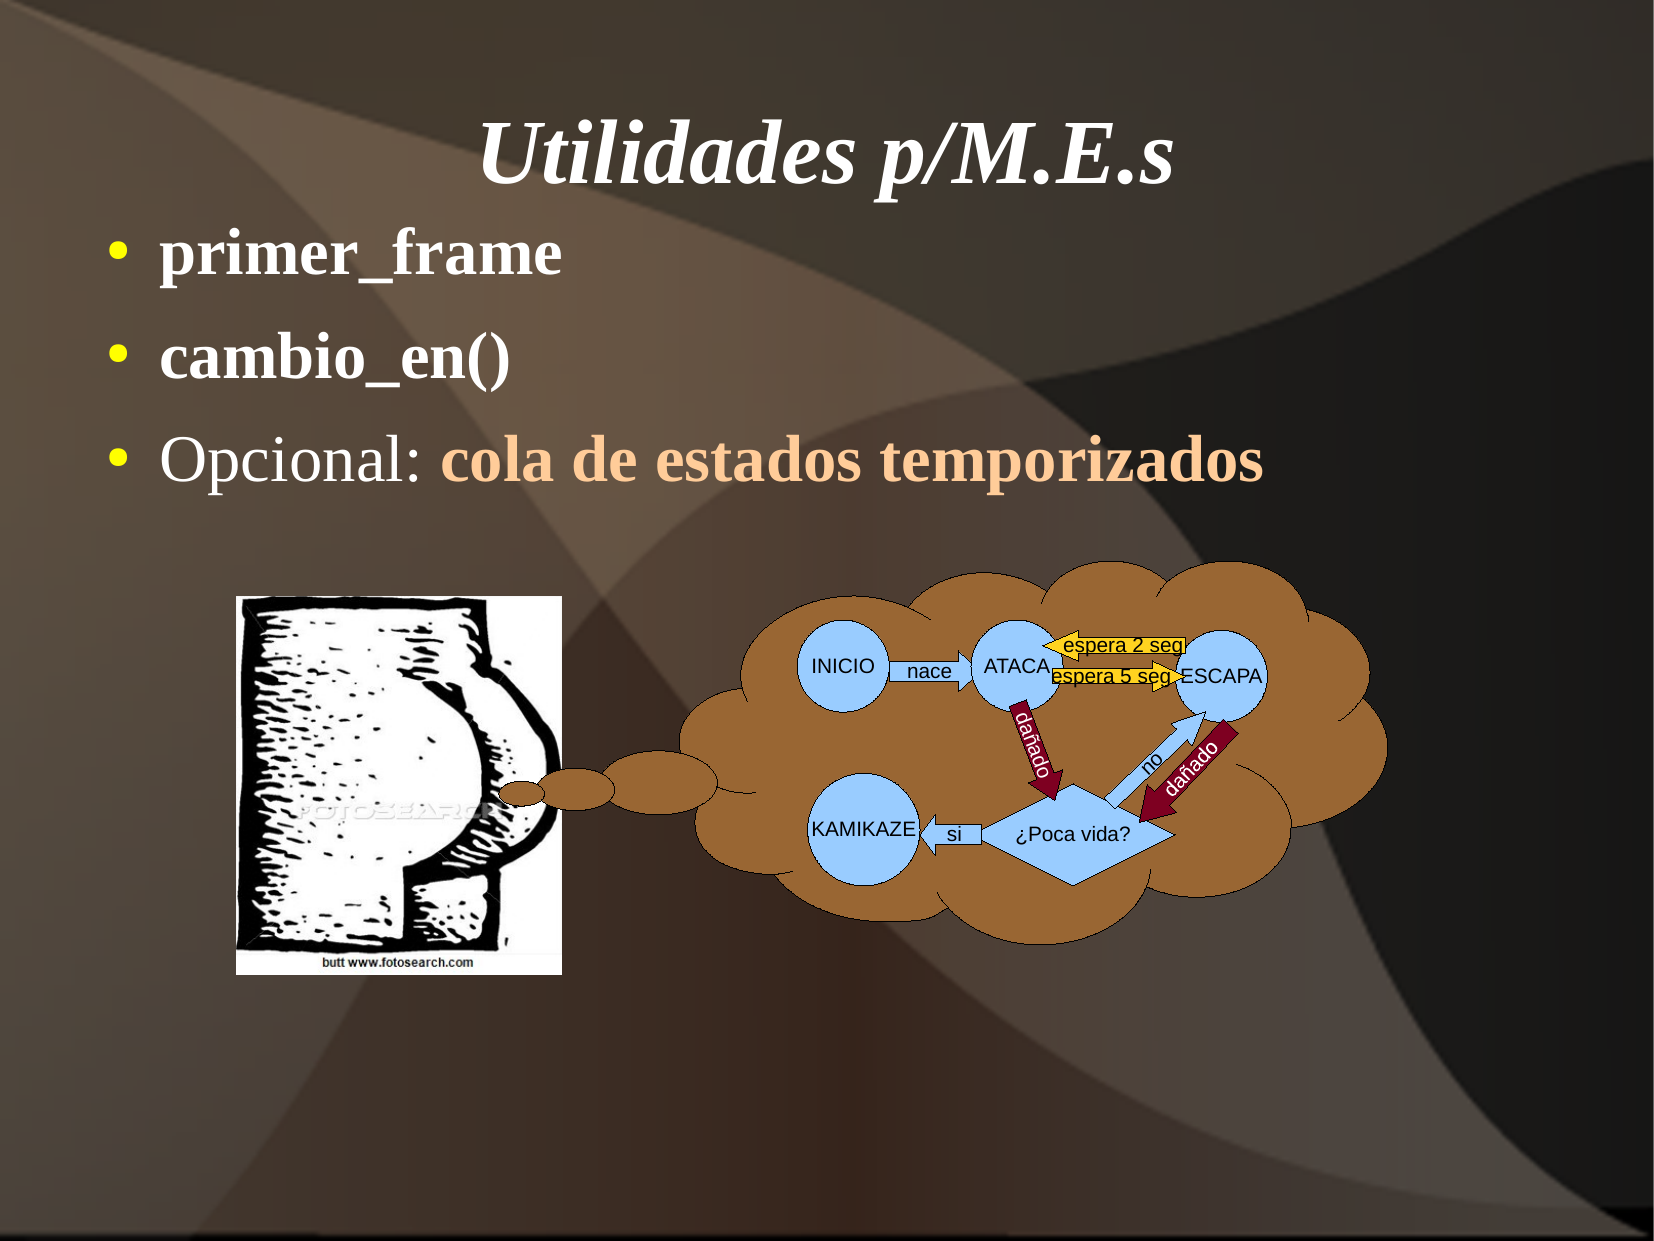

# Utilidades p/M.E.s
primer_frame
cambio_en()
Opcional: cola de estados temporizados
INICIO
ATACA
espera 2 seg
ESCAPA
nace
espera 5 seg
dañado
no
dañado
KAMIKAZE
¿Poca vida?
si